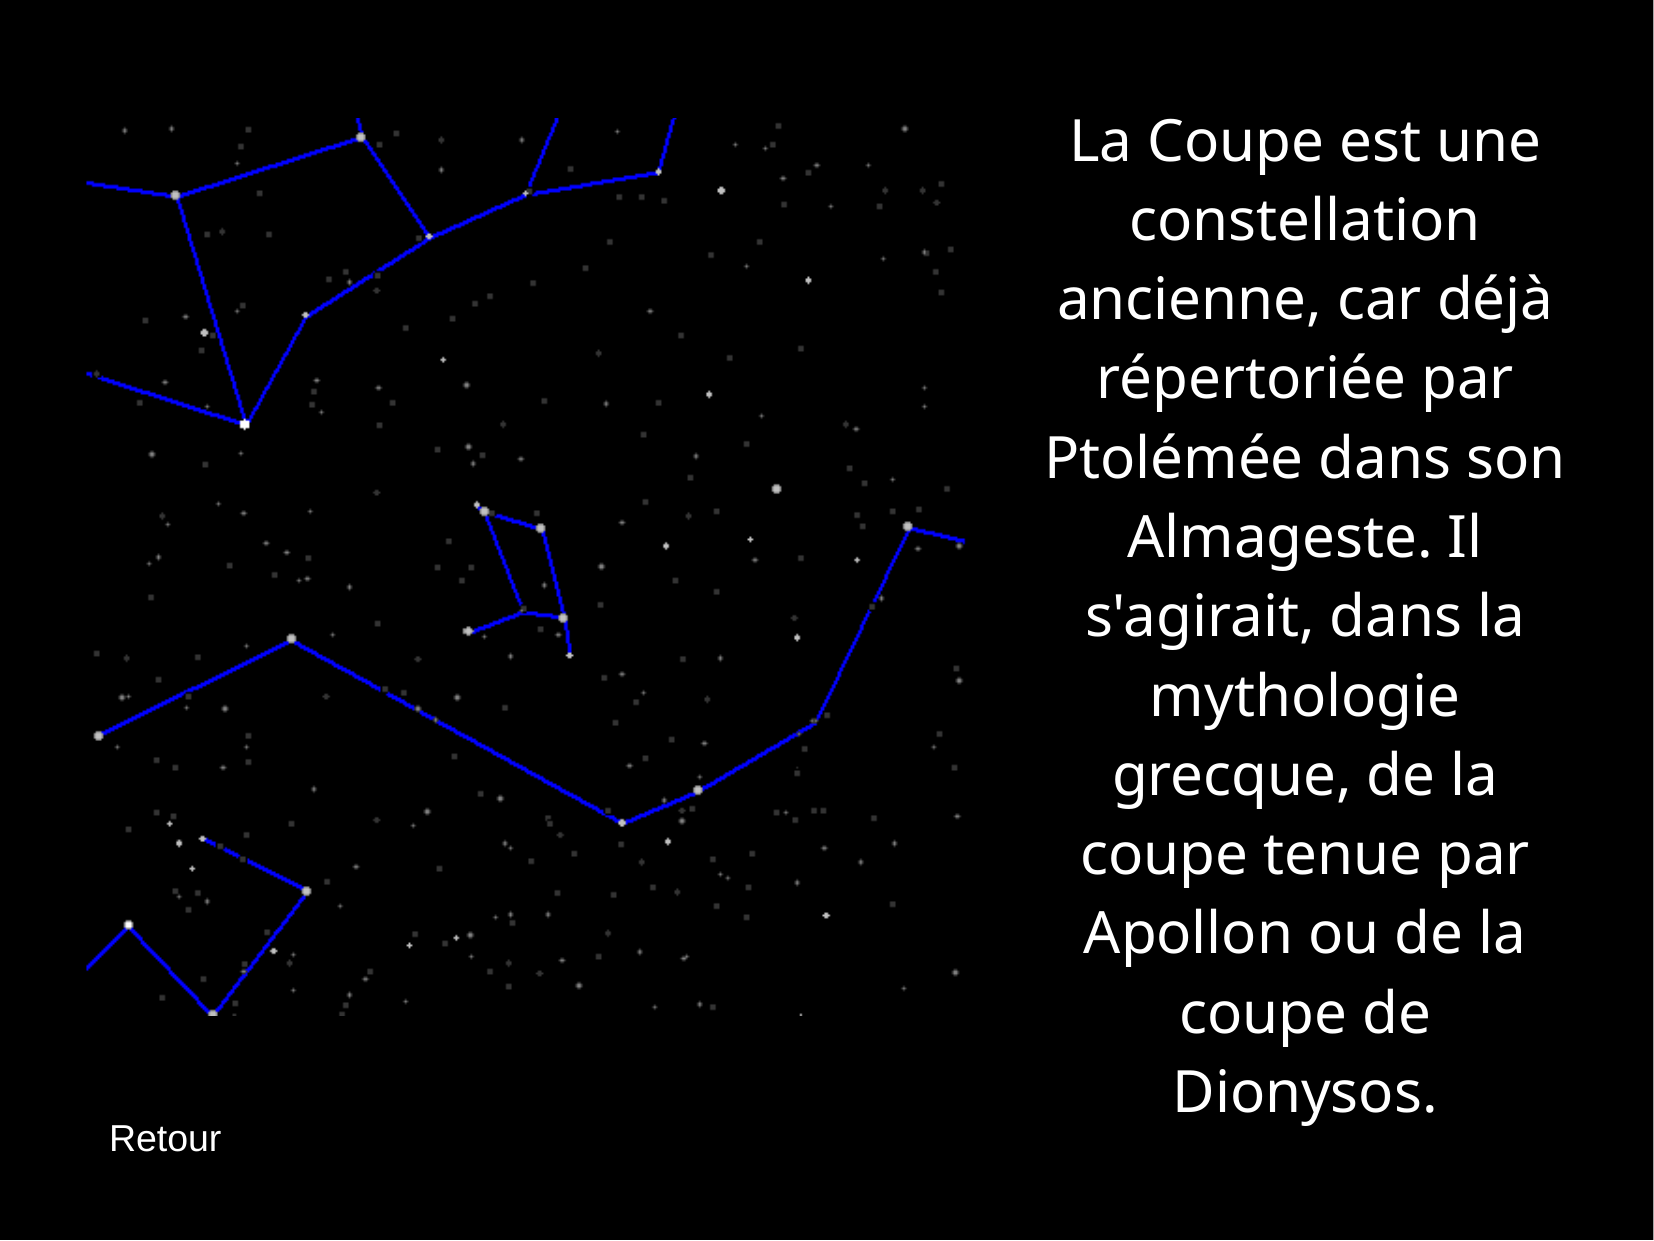

# La Coupe est une constellation ancienne, car déjà répertoriée par Ptolémée dans son Almageste. Il s'agirait, dans la mythologie grecque, de la coupe tenue par Apollon ou de la coupe de Dionysos.
Retour